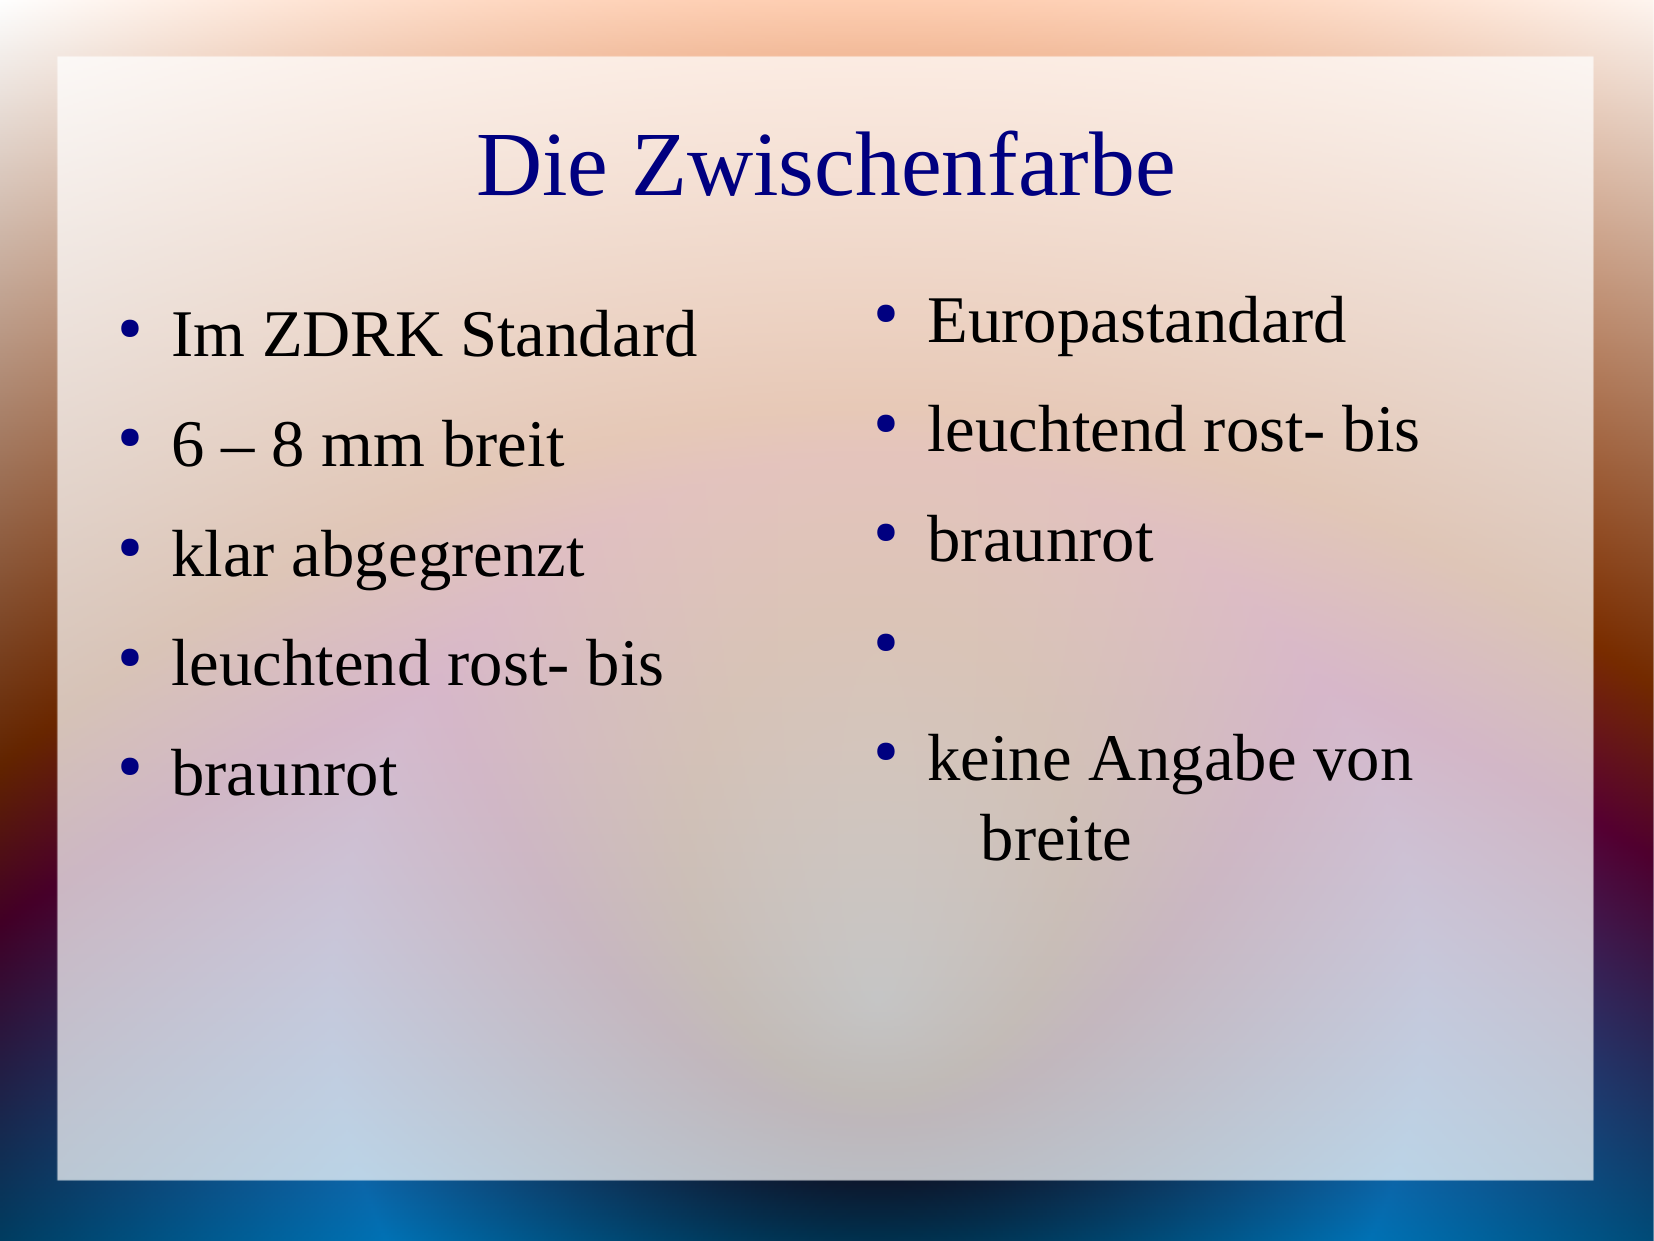

# Die Zwischenfarbe
Europastandard
leuchtend rost- bis
braunrot
keine Angabe von breite
Im ZDRK Standard
6 – 8 mm breit
klar abgegrenzt
leuchtend rost- bis
braunrot